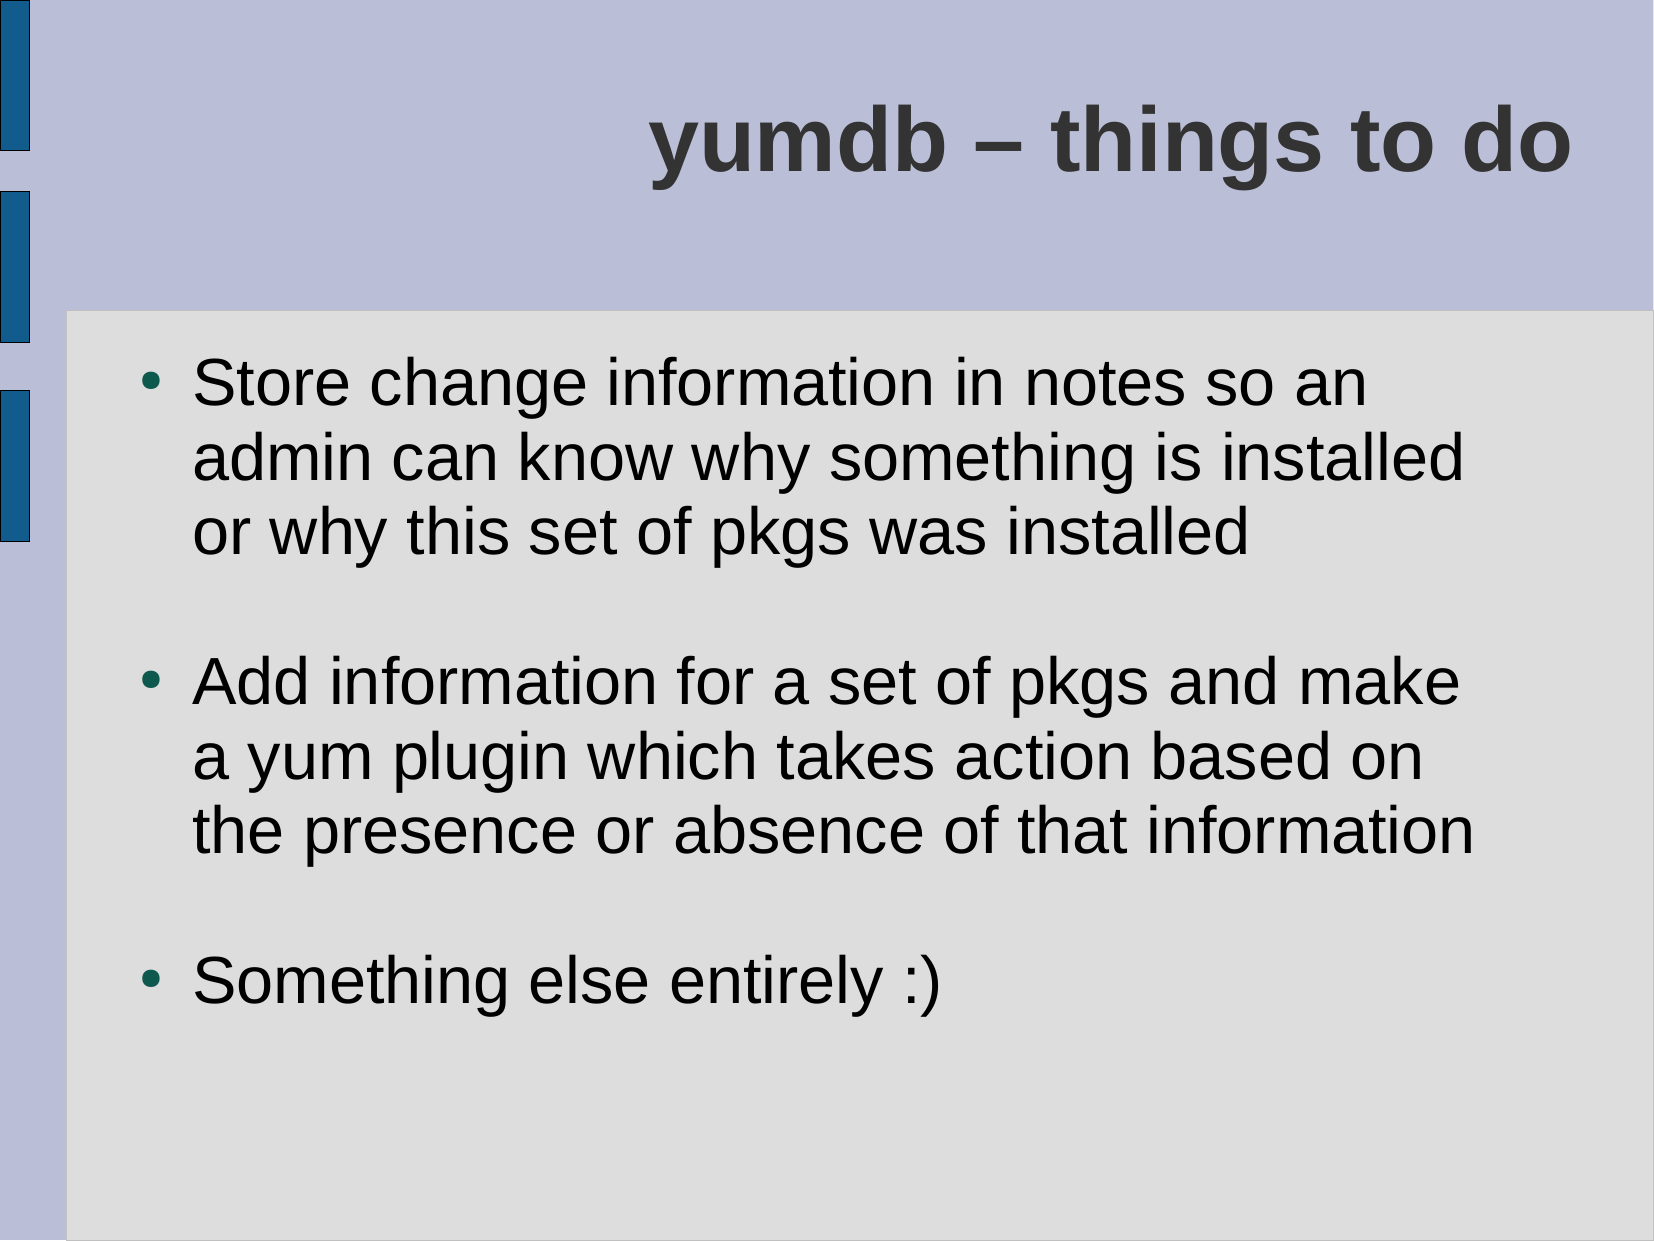

# yumdb – things to do
Store change information in notes so an admin can know why something is installed or why this set of pkgs was installed
Add information for a set of pkgs and make a yum plugin which takes action based on the presence or absence of that information
Something else entirely :)